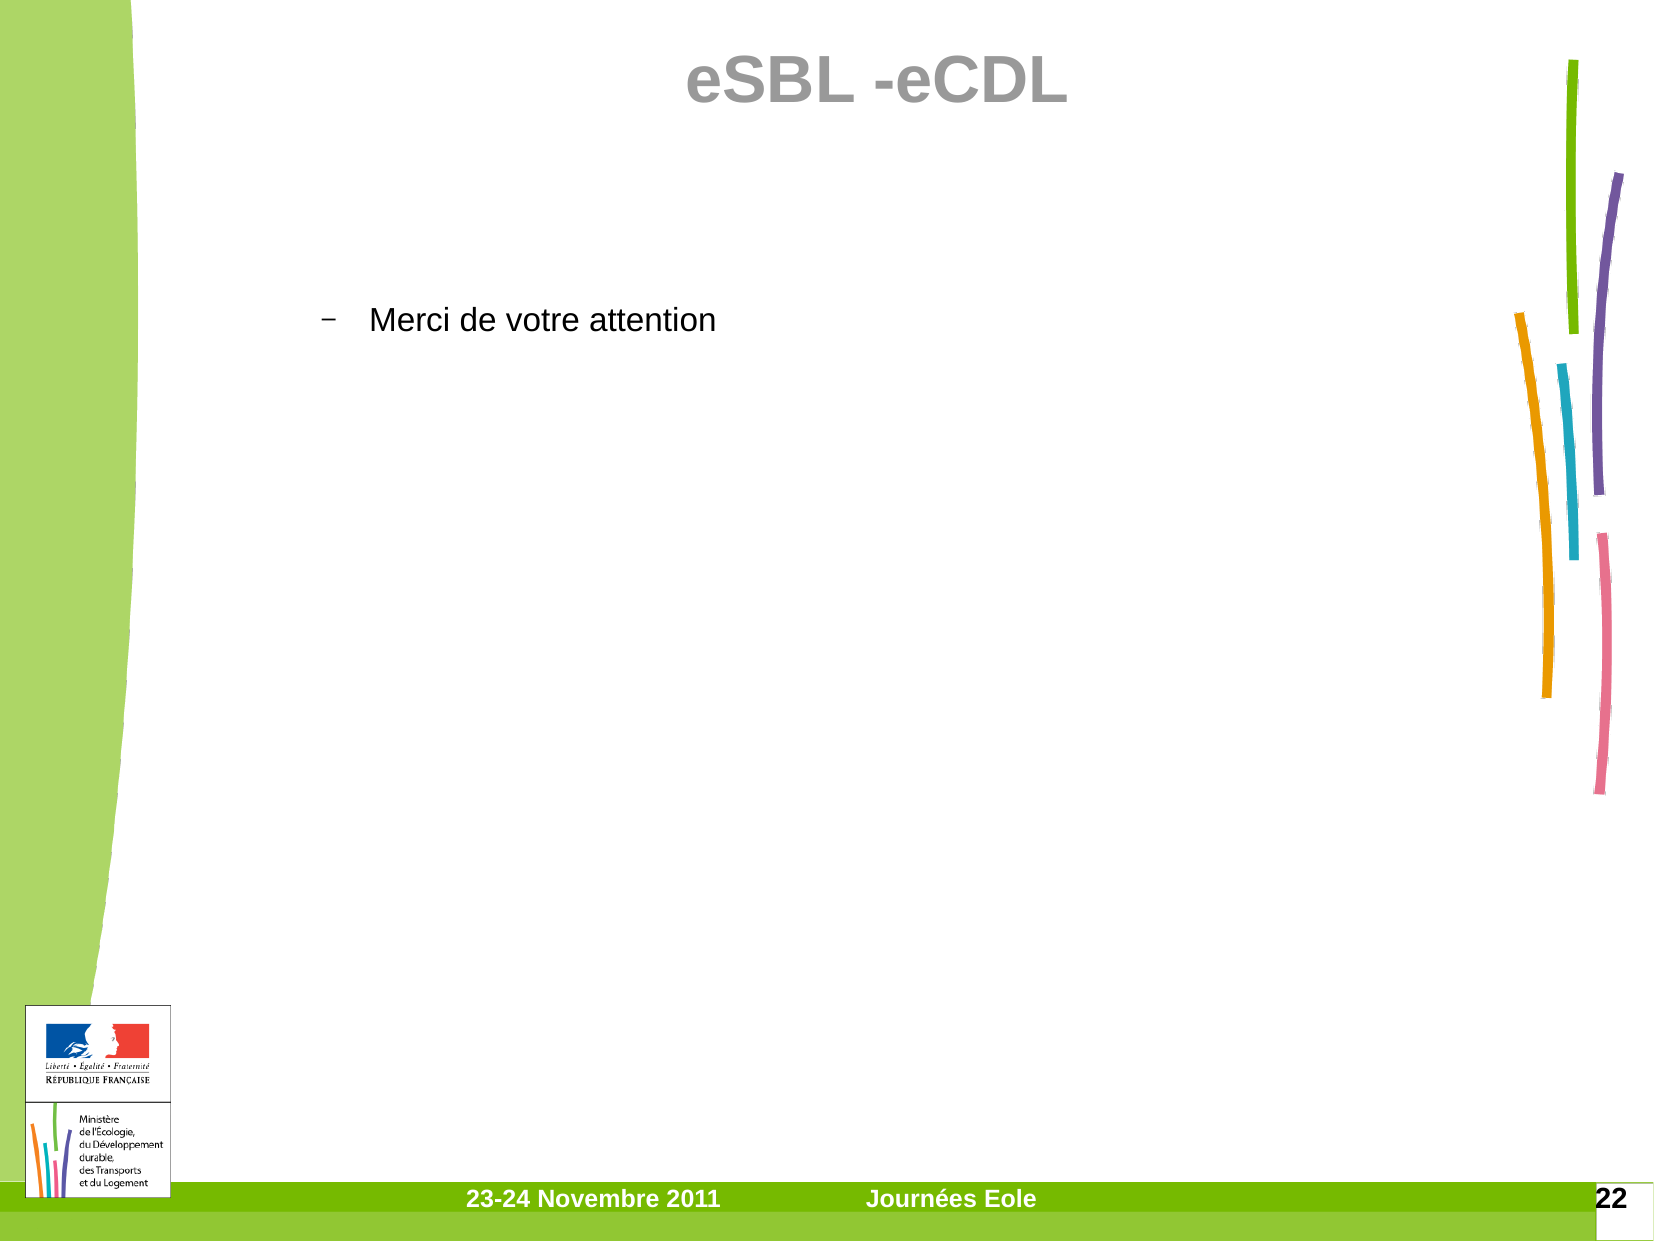

# eSBL -eCDL
Merci de votre attention
22
 SG/SPSSI/PSI septembre 2011
Schéma directeur des SI